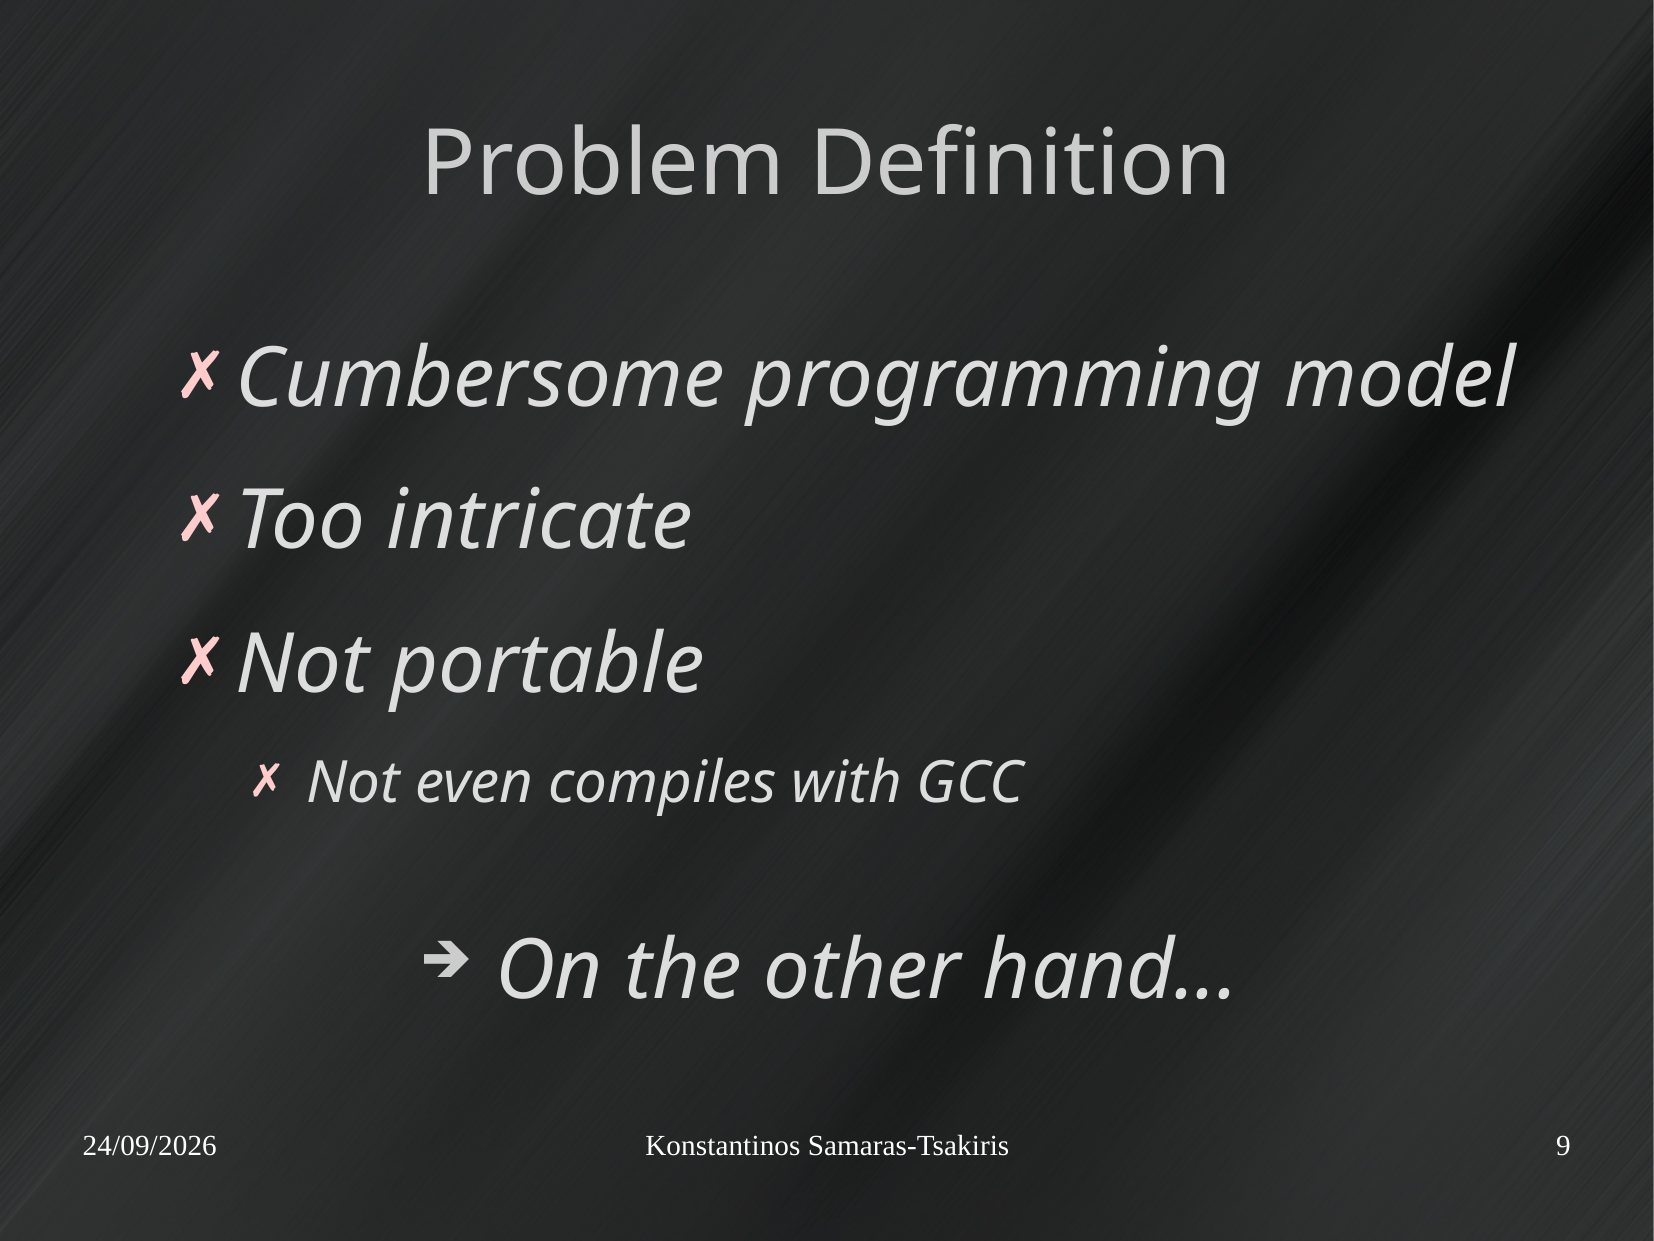

# Problem Definition
Cumbersome programming model
Too intricate
Not portable
Not even compiles with GCC
 On the other hand...
Konstantinos Samaras-Tsakiris
9